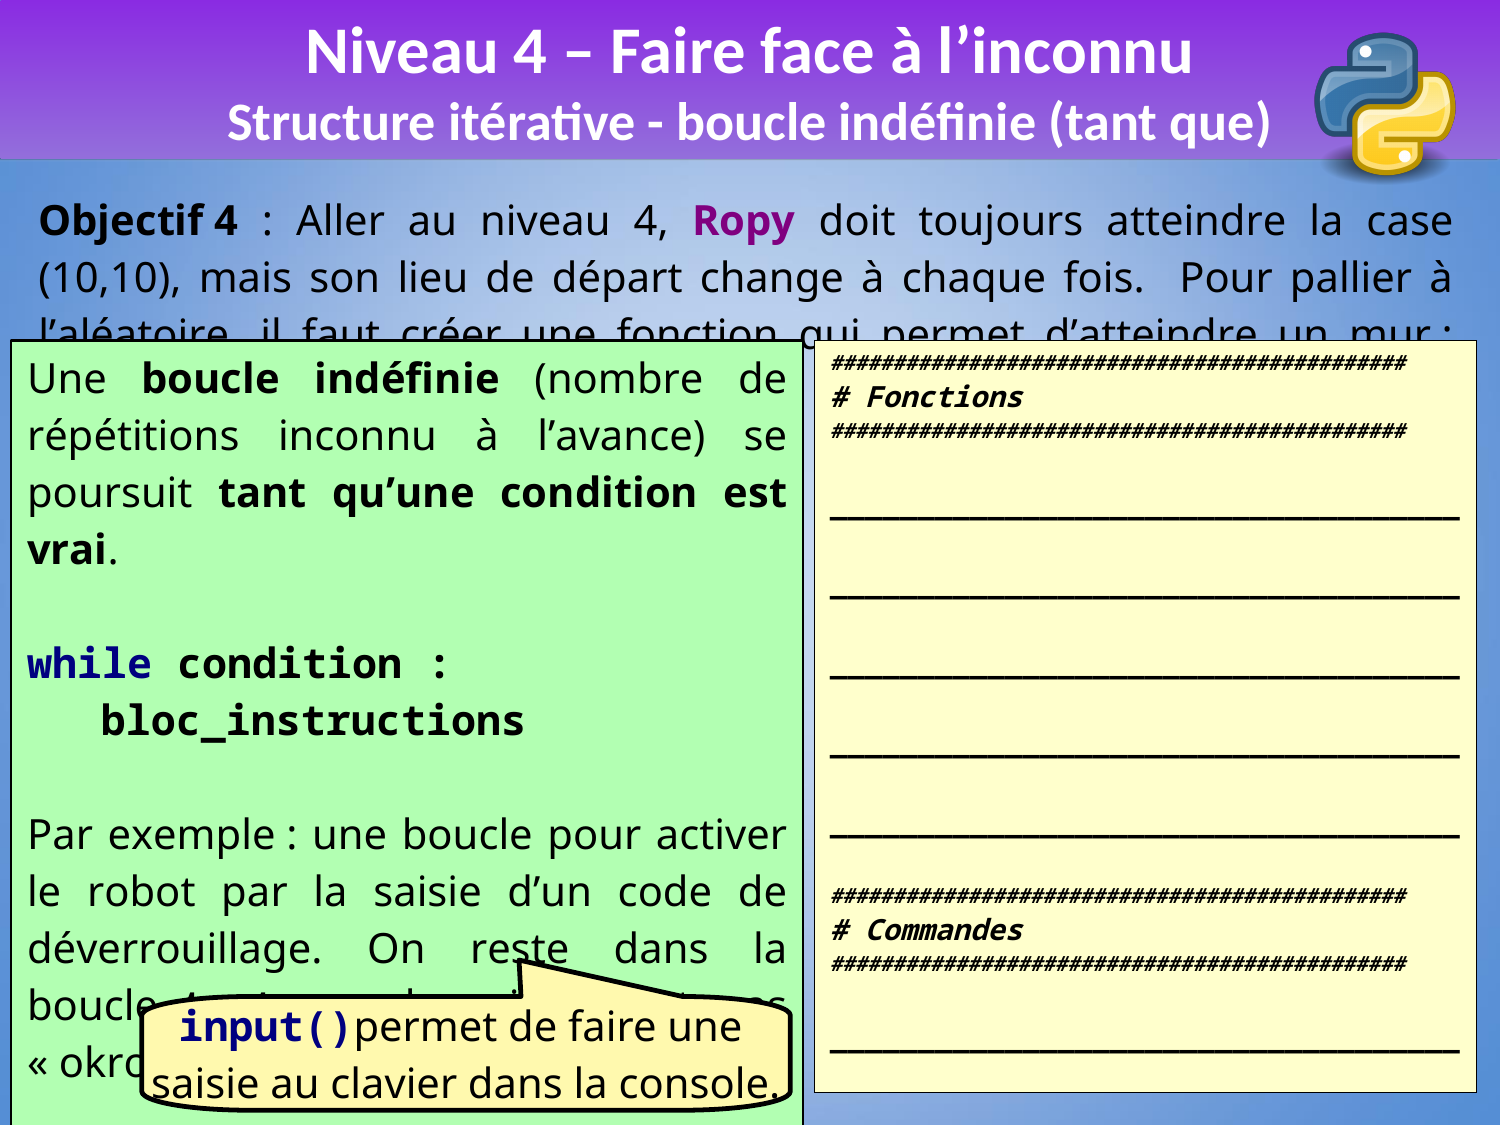

Niveau 4 – Faire face à l’inconnu
Structure itérative - boucle indéfinie (tant que)
Objectif 4 : Aller au niveau 4, Ropy doit toujours atteindre la case (10,10), mais son lieu de départ change à chaque fois. Pour pallier à l’aléatoire, il faut créer une fonction qui permet d’atteindre un mur : mrp_avancer_mur().
Une boucle indéfinie (nombre de répétitions inconnu à l’avance) se poursuit tant qu’une condition est vrai.
while condition :
	bloc_instructions
Par exemple : une boucle pour activer le robot par la saisie d’un code de déverrouillage. On reste dans la boucle tant que la saisie n’est pas « okropy ».
saisie=""
while saisie!="okropy" :
	saisie = input()
##############################################
# Fonctions
##############################################
____________________________________
____________________________________
____________________________________
____________________________________
____________________________________
##############################################
# Commandes
##############################################
____________________________________
____________________________________
____________________________________
____________________________________
input()permet de faire une
saisie au clavier dans la console.